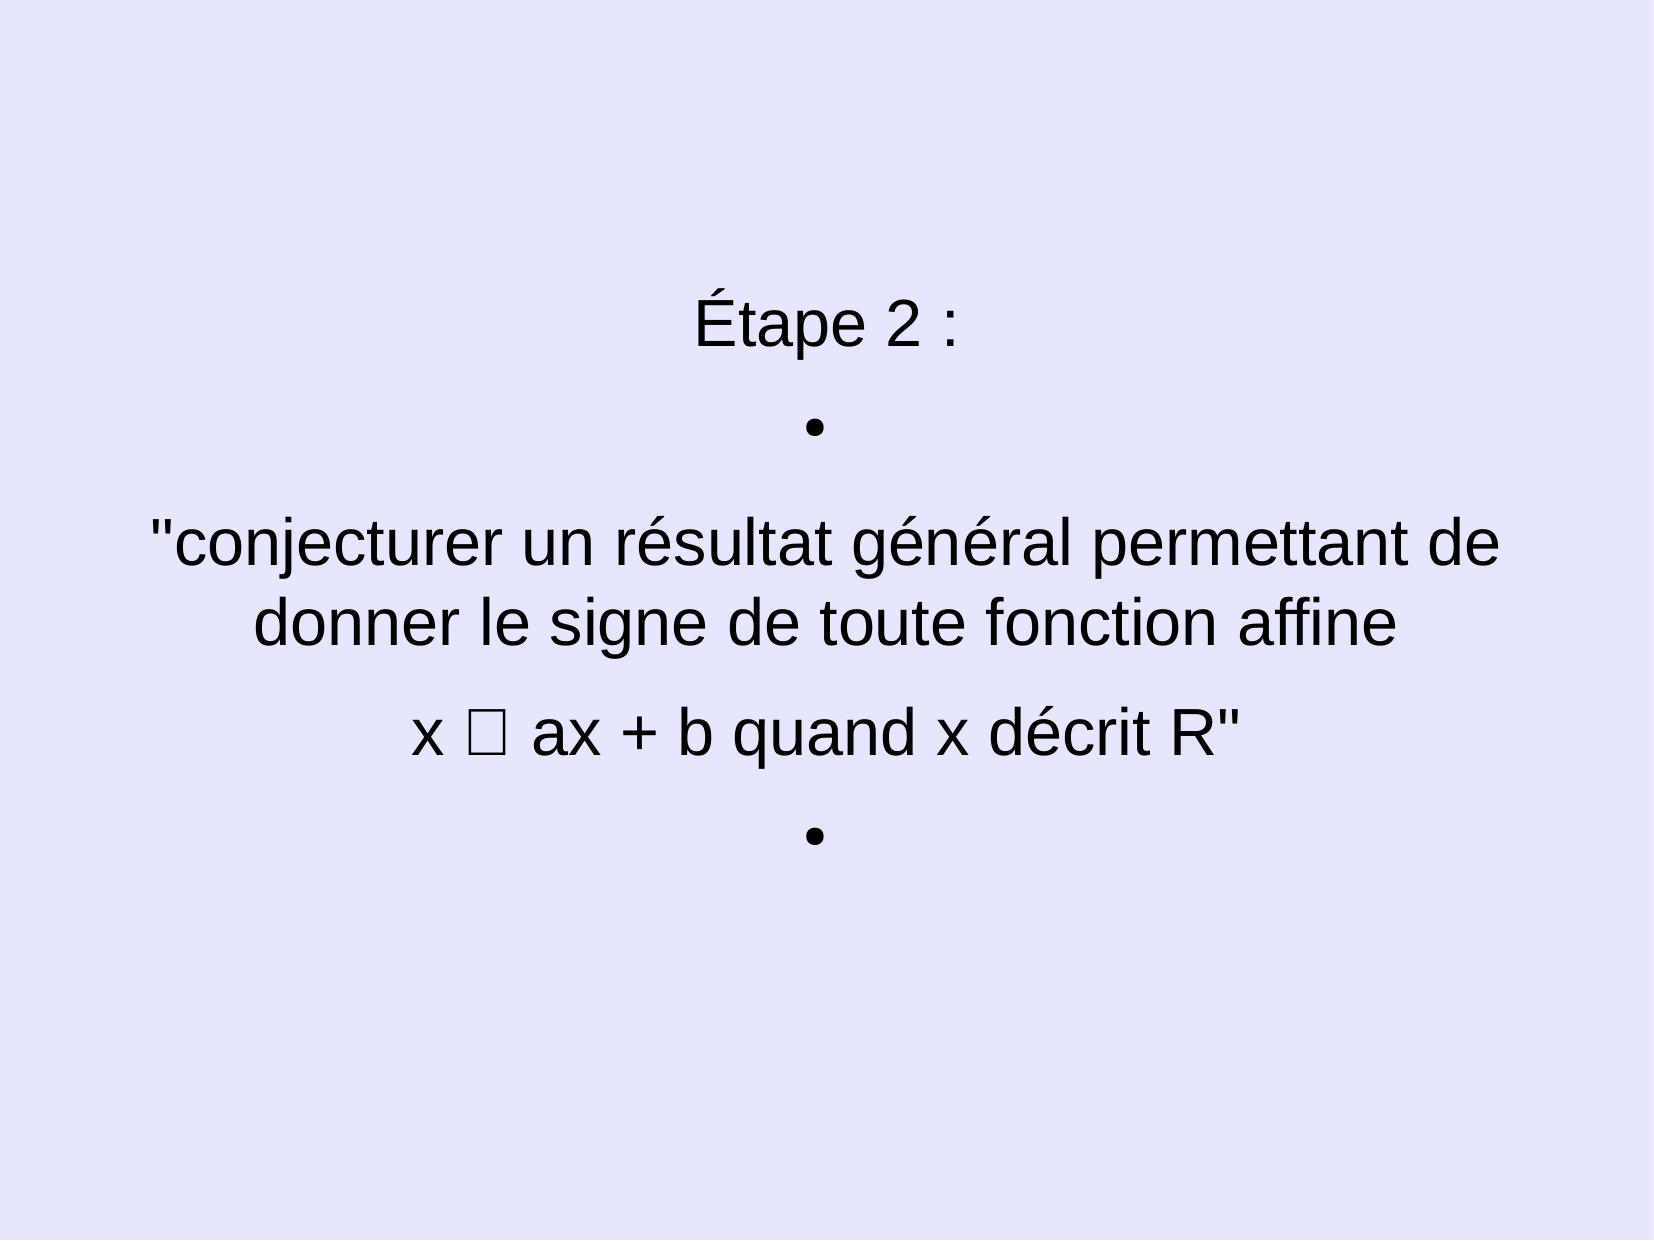

# Étape 2 :
"conjecturer un résultat général permettant de donner le signe de toute fonction affine
x  ax + b quand x décrit R"